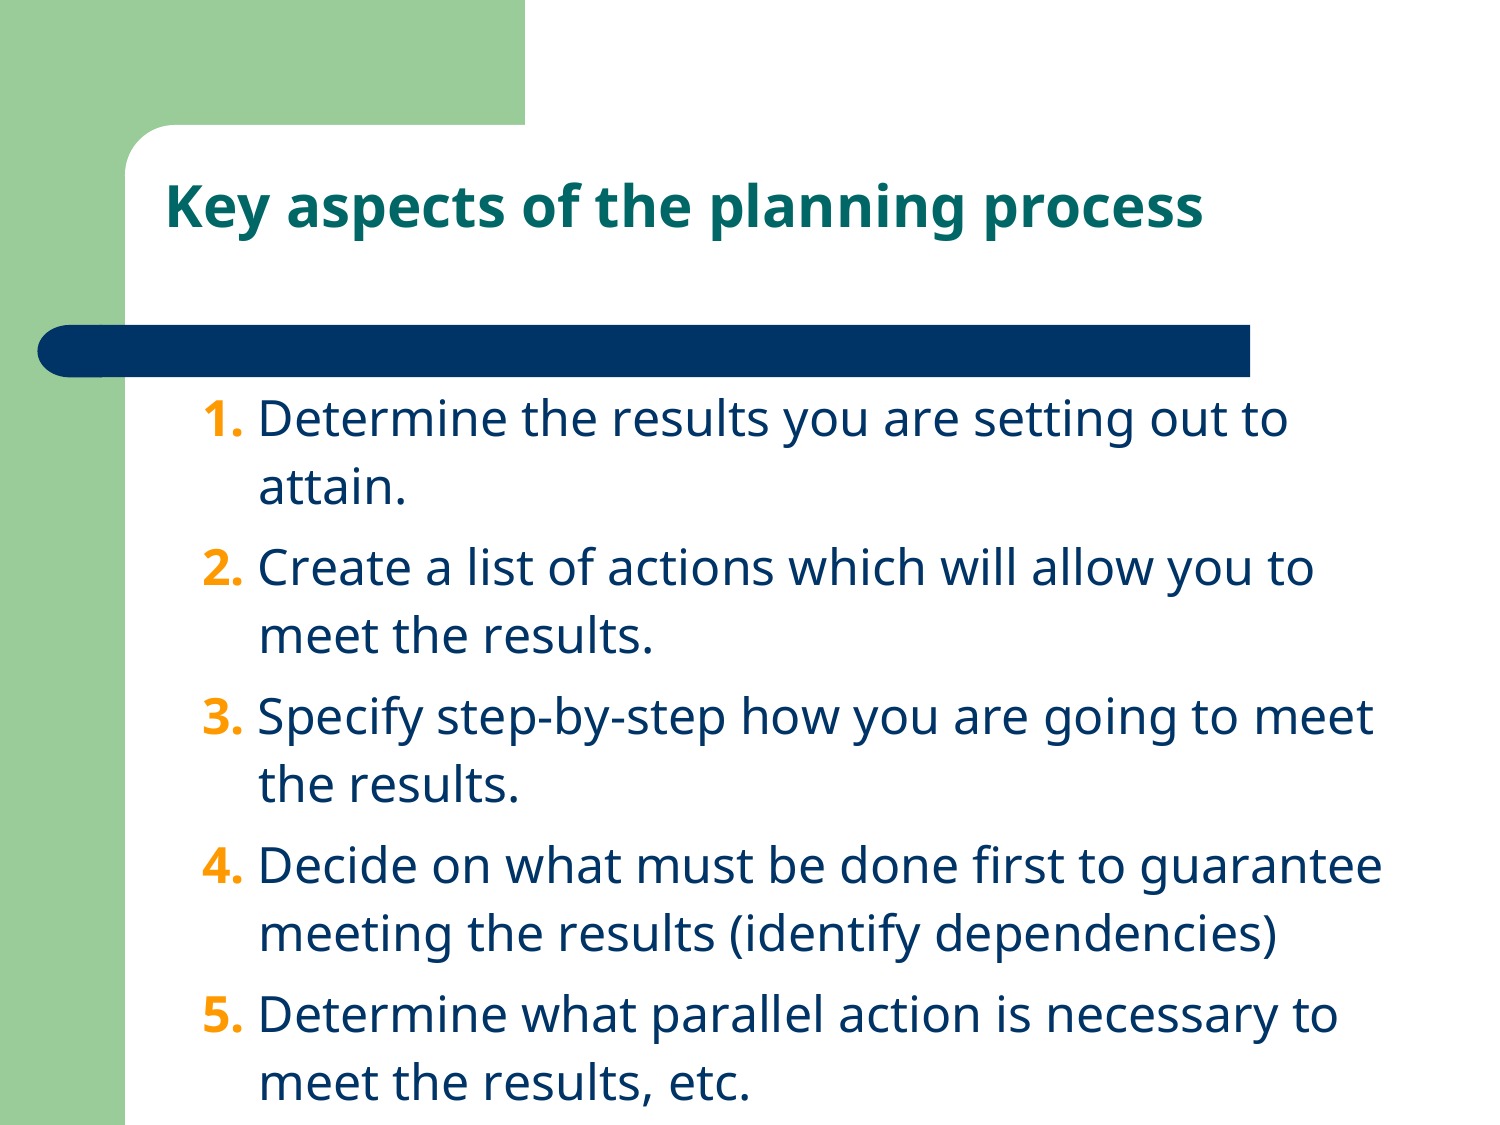

# Key aspects of the planning process
1. Determine the results you are setting out to attain.
2. Create a list of actions which will allow you to meet the results.
3. Specify step-by-step how you are going to meet the results.
4. Decide on what must be done first to guarantee meeting the results (identify dependencies)
5. Determine what parallel action is necessary to meet the results, etc.
Generally, throughout the day, you verify if you are on track to meet the results!